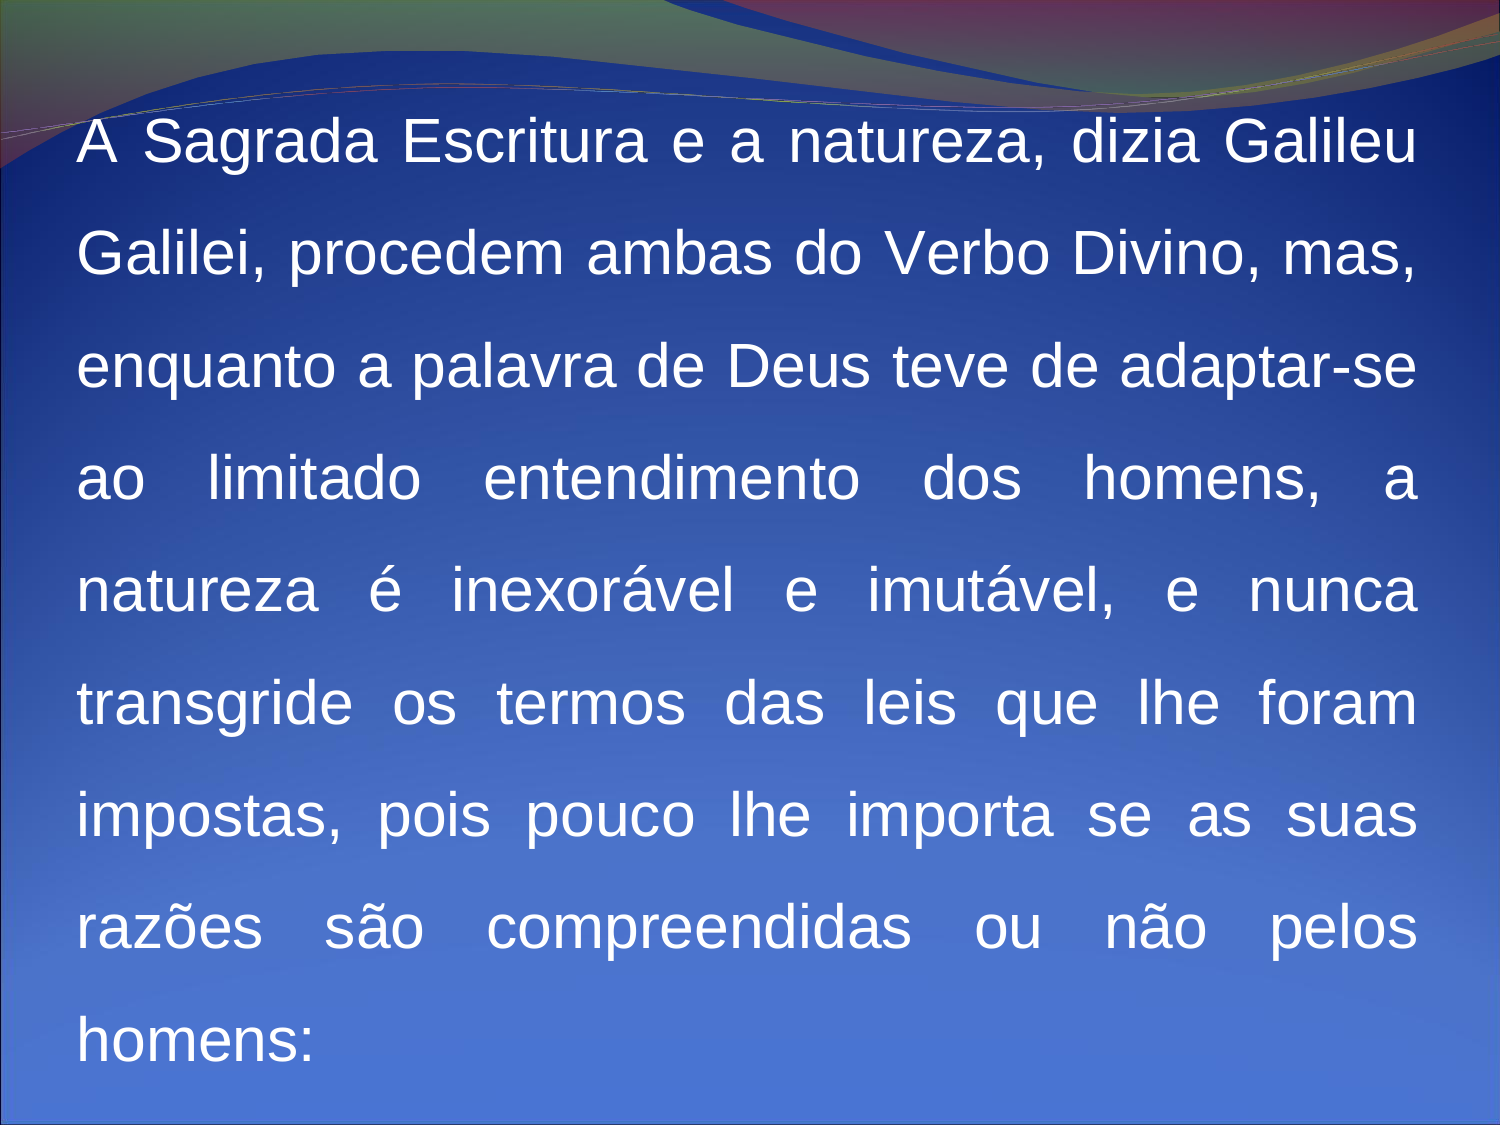

A Sagrada Escritura e a natureza, dizia Galileu Galilei, procedem ambas do Verbo Divino, mas, enquanto a palavra de Deus teve de adaptar-se ao limitado entendimento dos homens, a natureza é inexorável e imutável, e nunca transgride os termos das leis que lhe foram impostas, pois pouco lhe importa se as suas razões são compreendidas ou não pelos homens: